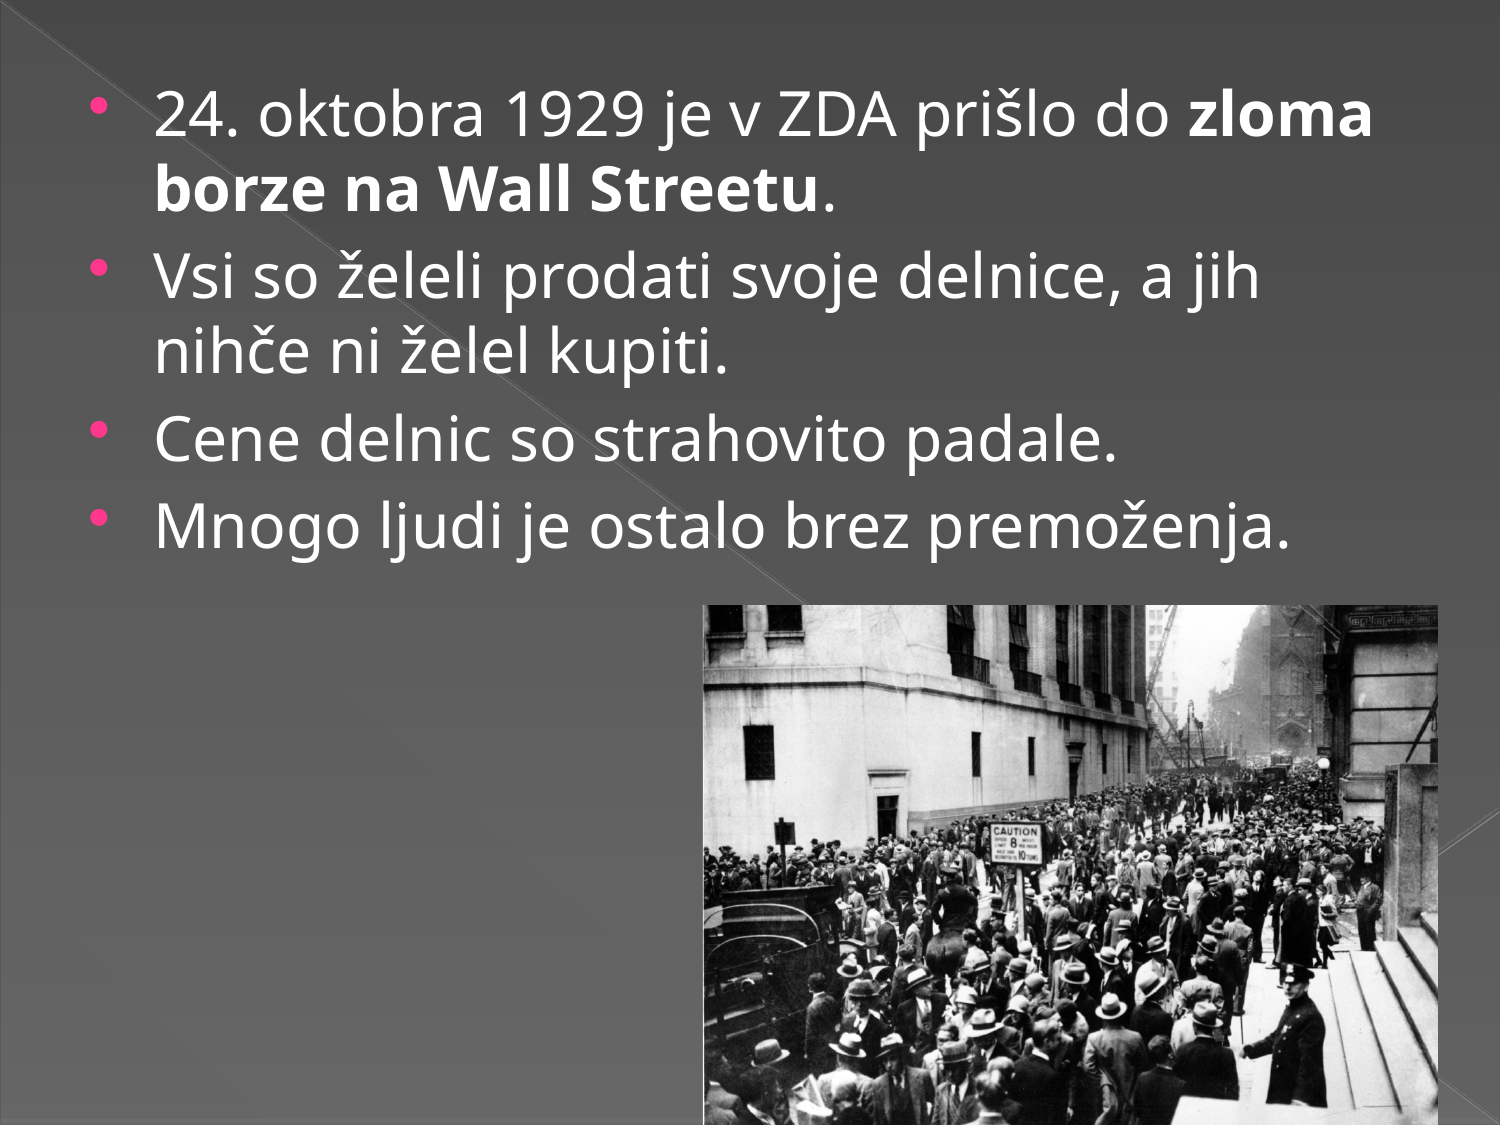

# 24. oktobra 1929 je v ZDA prišlo do zloma borze na Wall Streetu.
Vsi so želeli prodati svoje delnice, a jih nihče ni želel kupiti.
Cene delnic so strahovito padale.
Mnogo ljudi je ostalo brez premoženja.